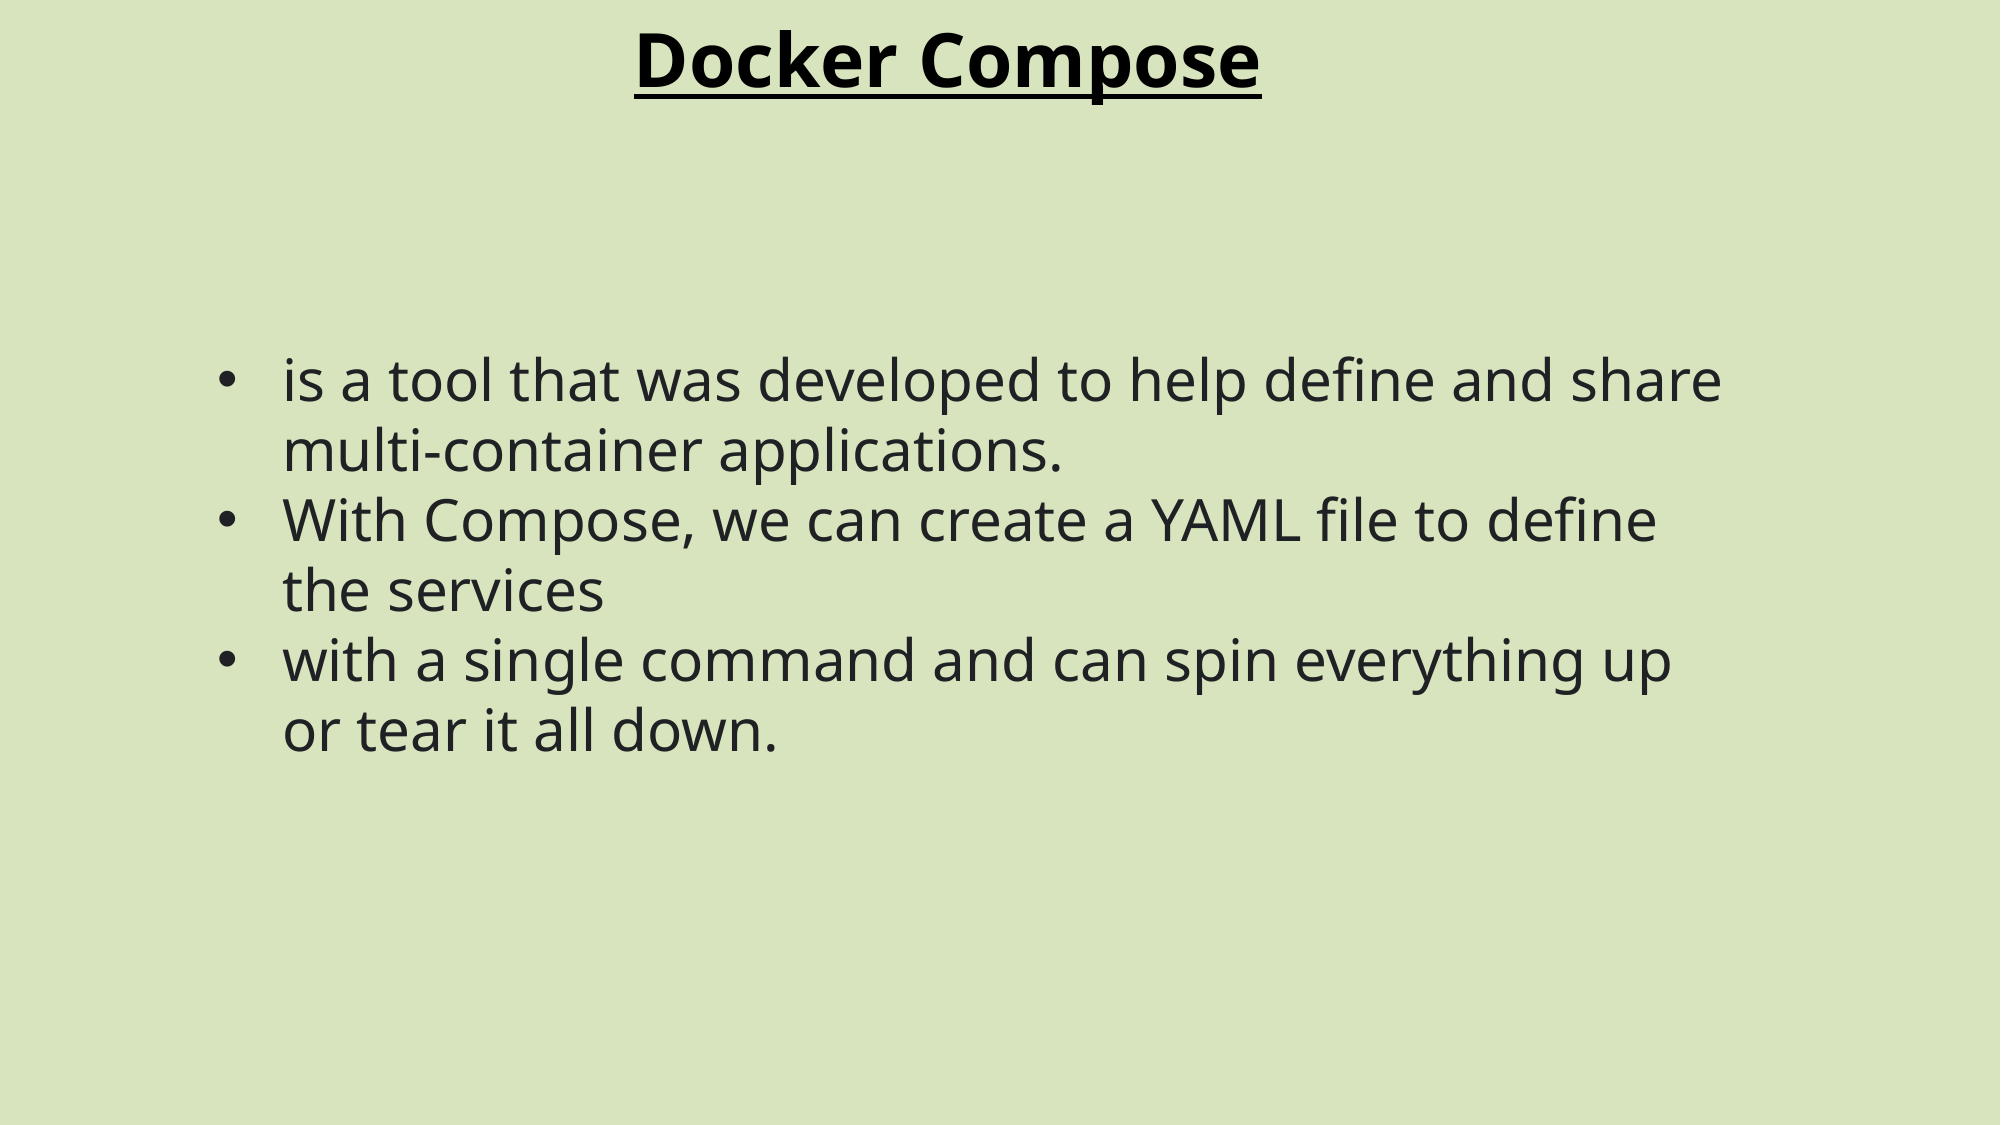

Docker Compose
is a tool that was developed to help define and share multi-container applications.
With Compose, we can create a YAML file to define the services
with a single command and can spin everything up or tear it all down.